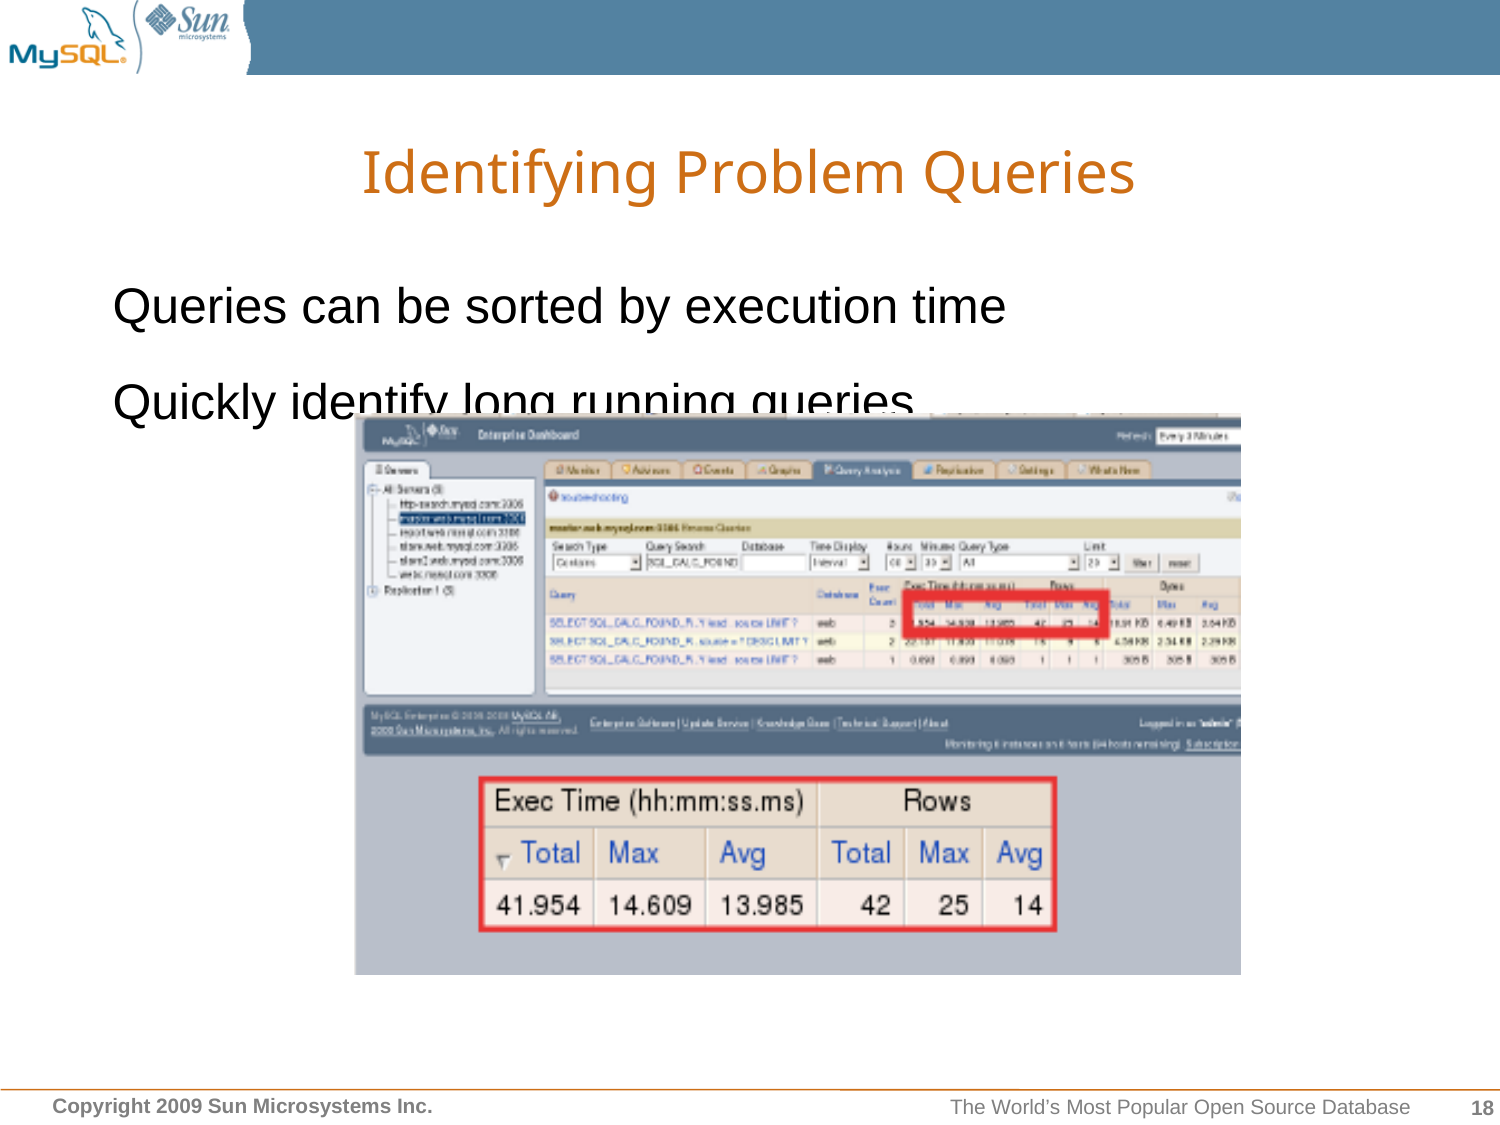

# Identifying Problem Queries
Queries can be sorted by execution time
Quickly identify long running queries